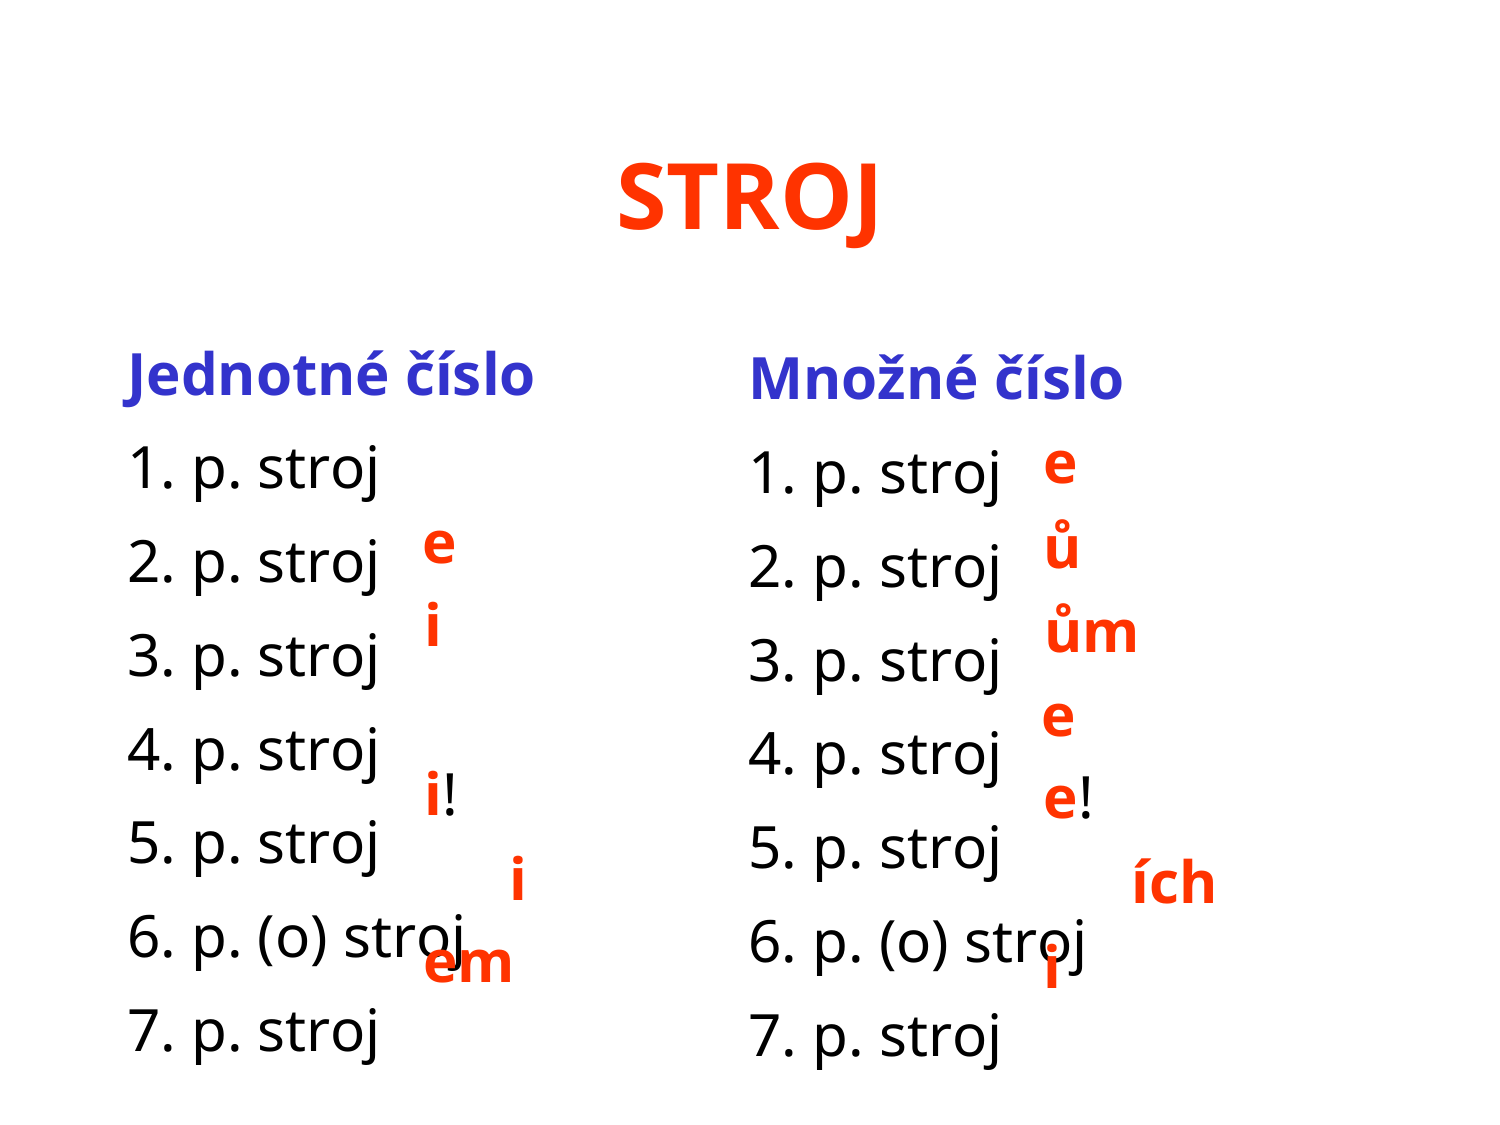

STROJ
Jednotné číslo
1. p. stroj
2. p. stroj
3. p. stroj
4. p. stroj
5. p. stroj
6. p. (o) stroj
7. p. stroj
Množné číslo
1. p. stroj
2. p. stroj
3. p. stroj
4. p. stroj
5. p. stroj
6. p. (o) stroj
7. p. stroj
e
e
ů
i
ům
e
i!
e!
i
ích
em
i